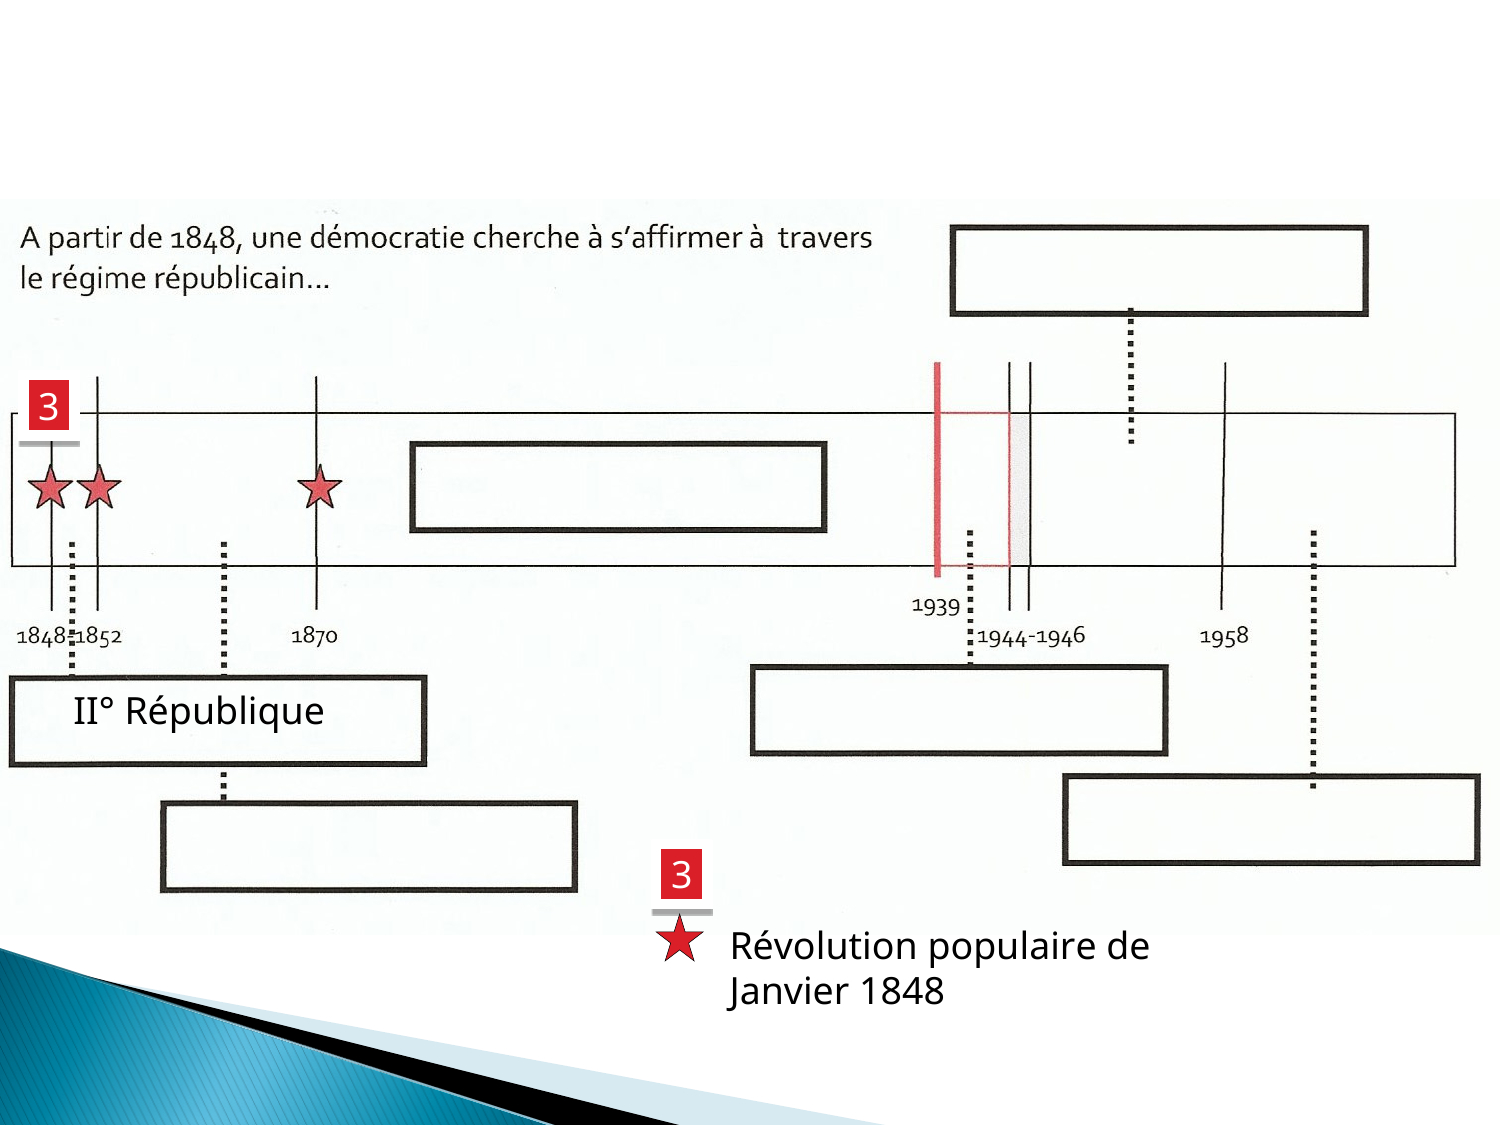

3
II° République
3
Révolution populaire de
Janvier 1848